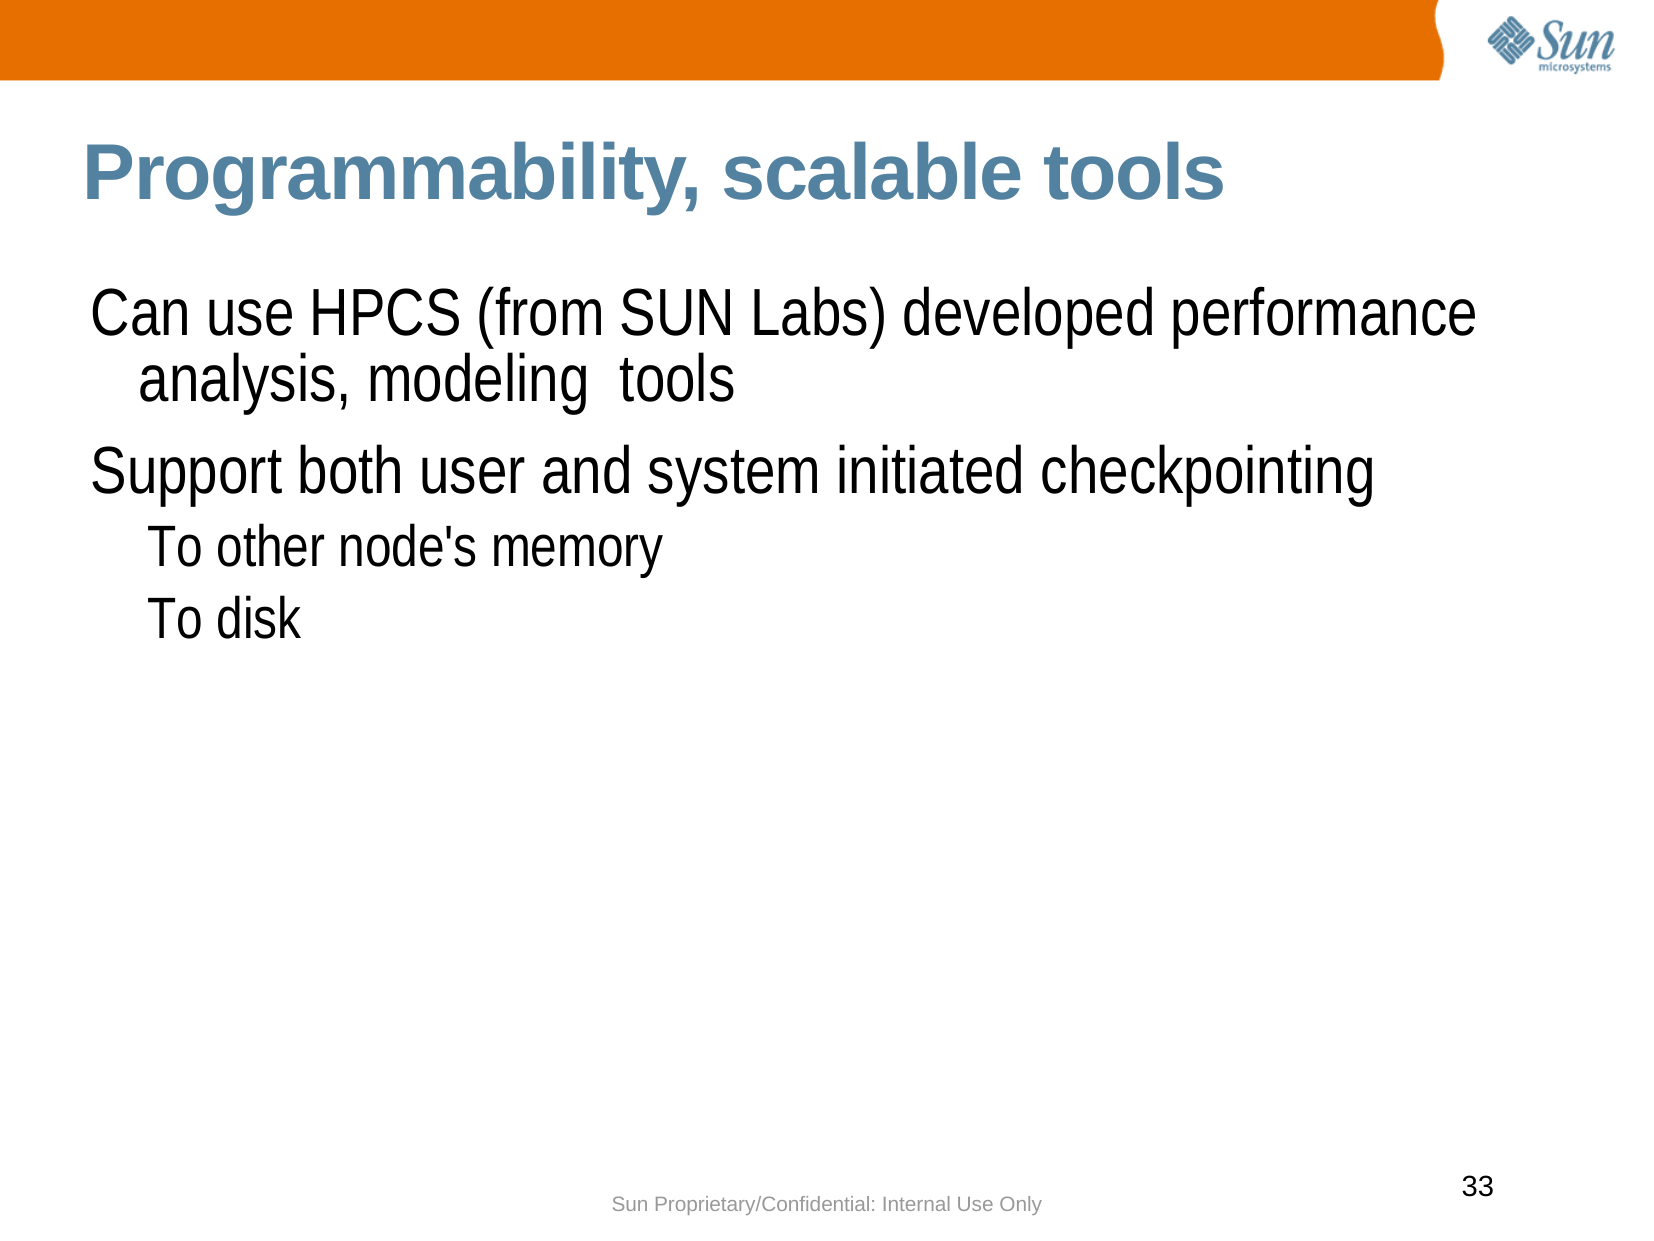

# Programmability, scalable tools
Can use HPCS (from SUN Labs) developed performance analysis, modeling tools
Support both user and system initiated checkpointing
To other node's memory
To disk